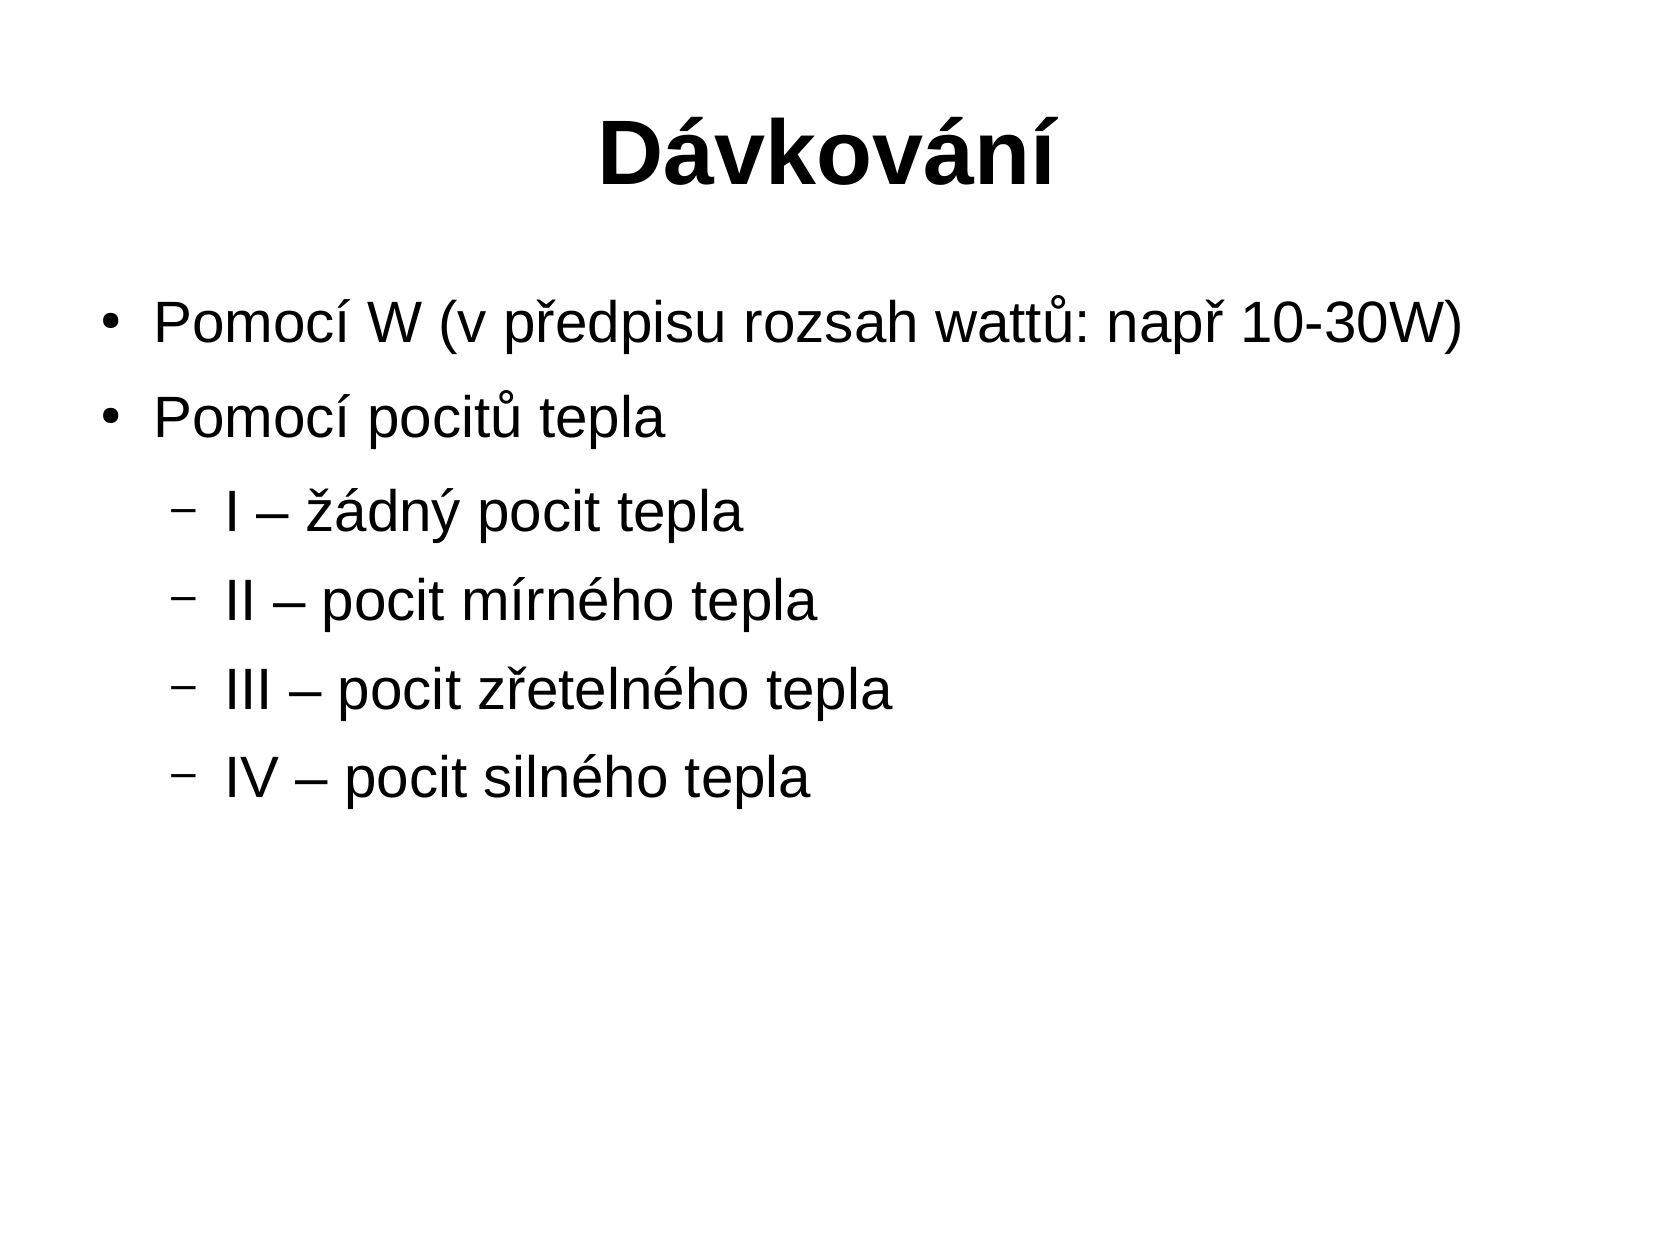

# Dávkování
Pomocí W (v předpisu rozsah wattů: např 10-30W)
Pomocí pocitů tepla
I – žádný pocit tepla
II – pocit mírného tepla
III – pocit zřetelného tepla
IV – pocit silného tepla